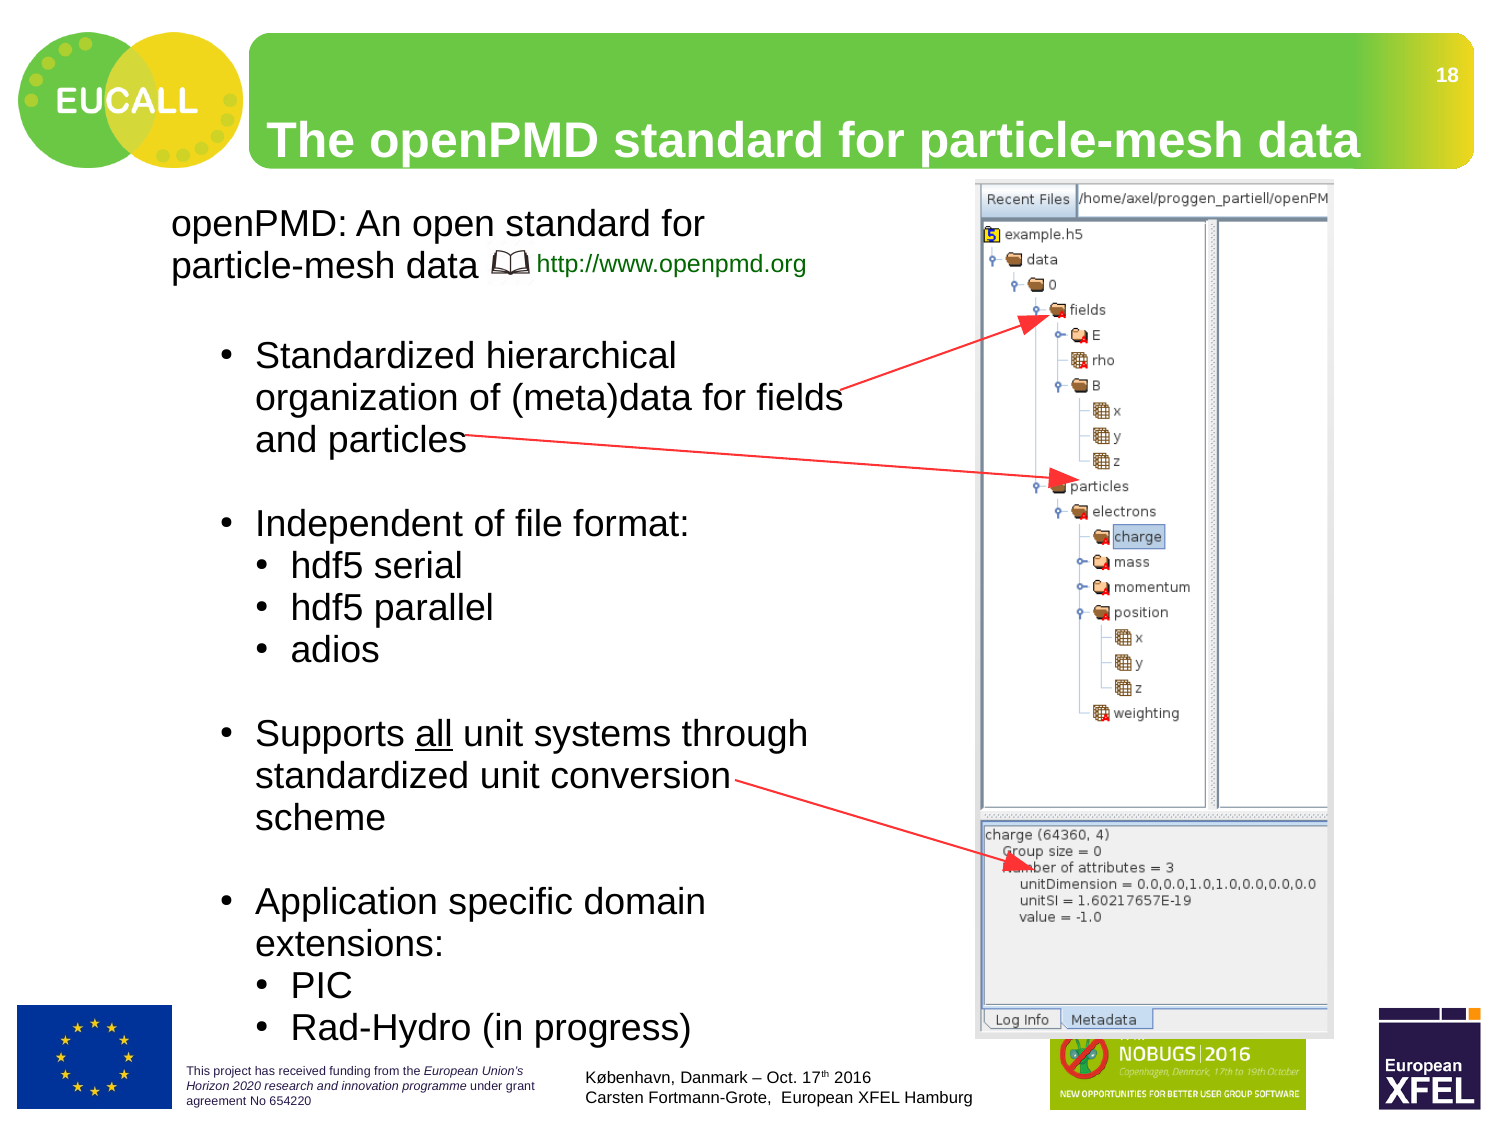

# The openPMD standard for particle-mesh data
openPMD: An open standard for particle-mesh data
 http://www.openpmd.org
Standardized hierarchical organization of (meta)data for fields and particles
Independent of file format:
hdf5 serial
hdf5 parallel
adios
Supports all unit systems through standardized unit conversion scheme
Application specific domain extensions:
PIC
Rad-Hydro (in progress)